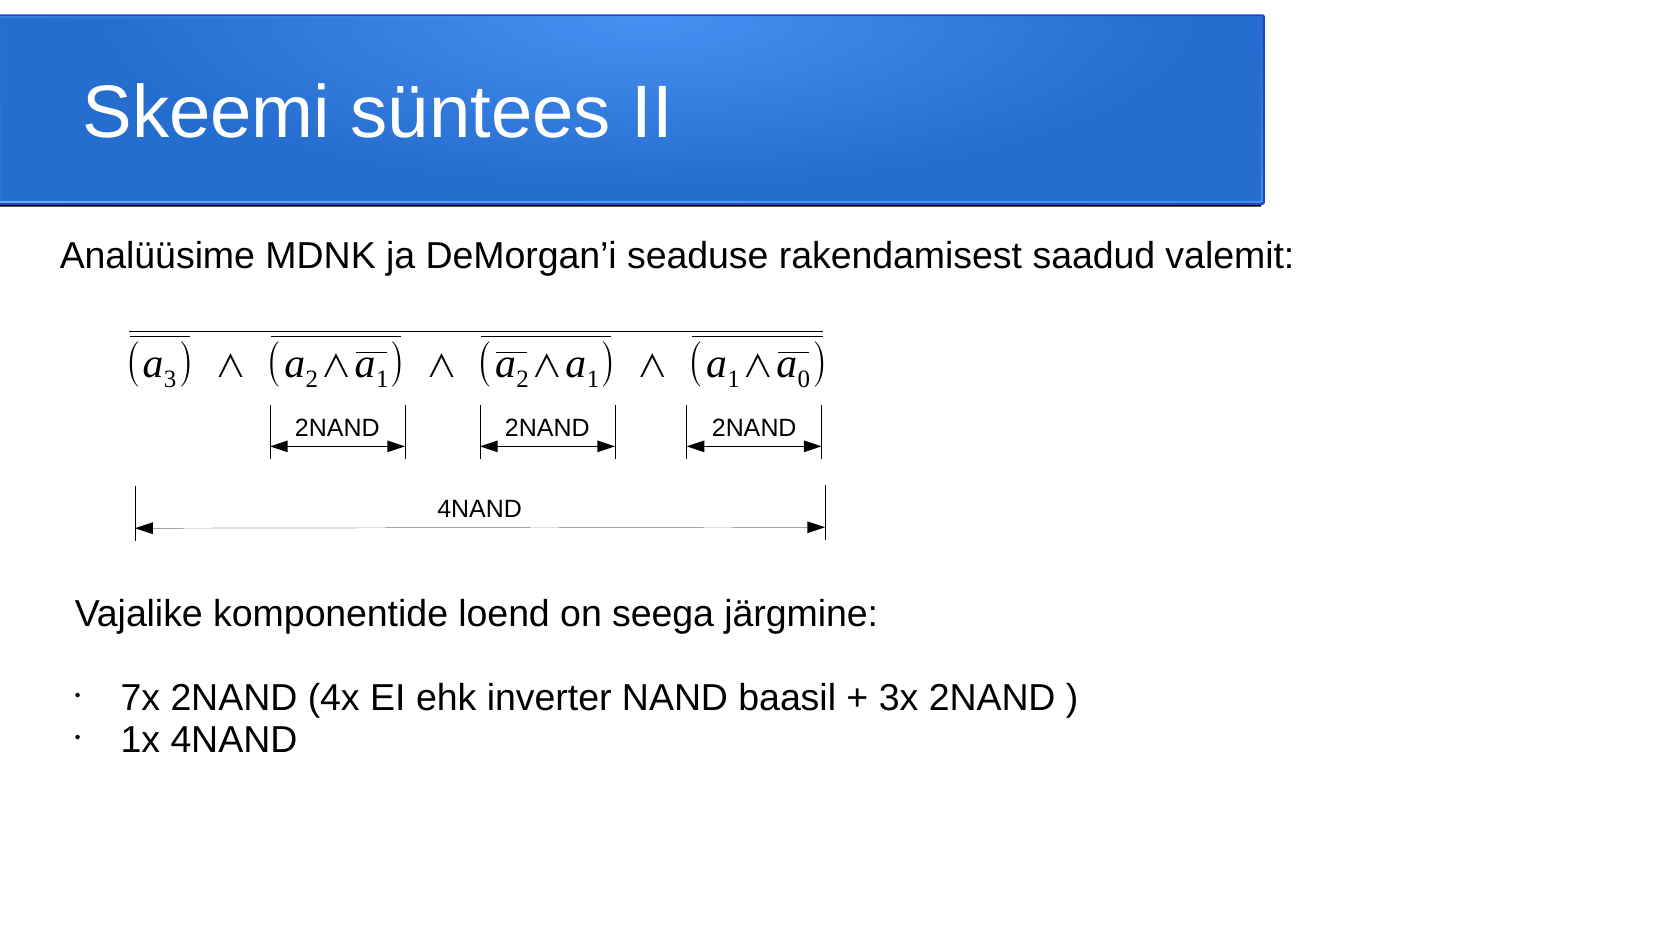

# Skeemi süntees II
Analüüsime MDNK ja DeMorgan’i seaduse rakendamisest saadud valemit:
Vajalike komponentide loend on seega järgmine:
 7x 2NAND (4x EI ehk inverter NAND baasil + 3x 2NAND )
 1x 4NAND